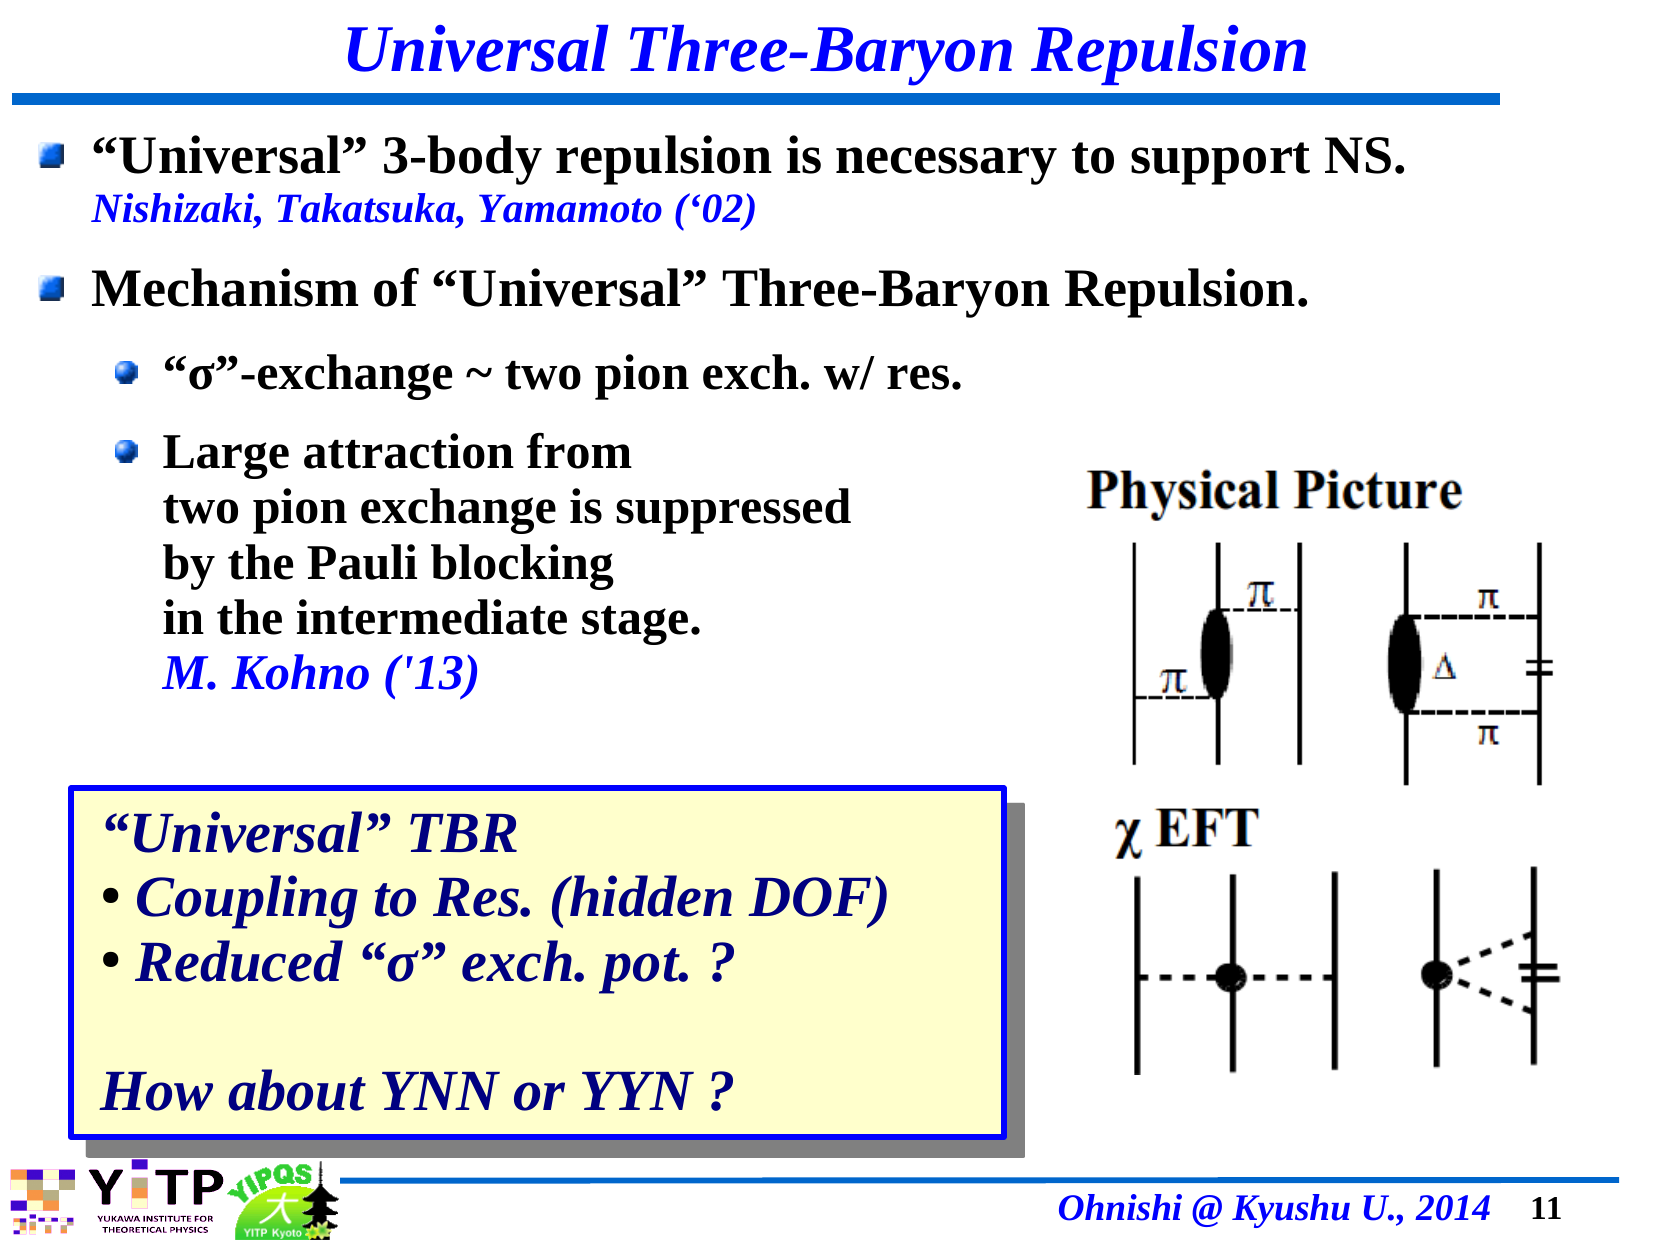

# Universal Three-Baryon Repulsion
“Universal” 3-body repulsion is necessary to support NS.
Nishizaki, Takatsuka, Yamamoto (‘02)
Mechanism of “Universal” Three-Baryon Repulsion.
“σ”-exchange ~ two pion exch. w/ res.
Large attraction from
two pion exchange is suppressed
by the Pauli blocking
in the intermediate stage.
M. Kohno ('13)
“Universal” TBR
 Coupling to Res. (hidden DOF)
 Reduced “σ” exch. pot. ?
How about YNN or YYN ?